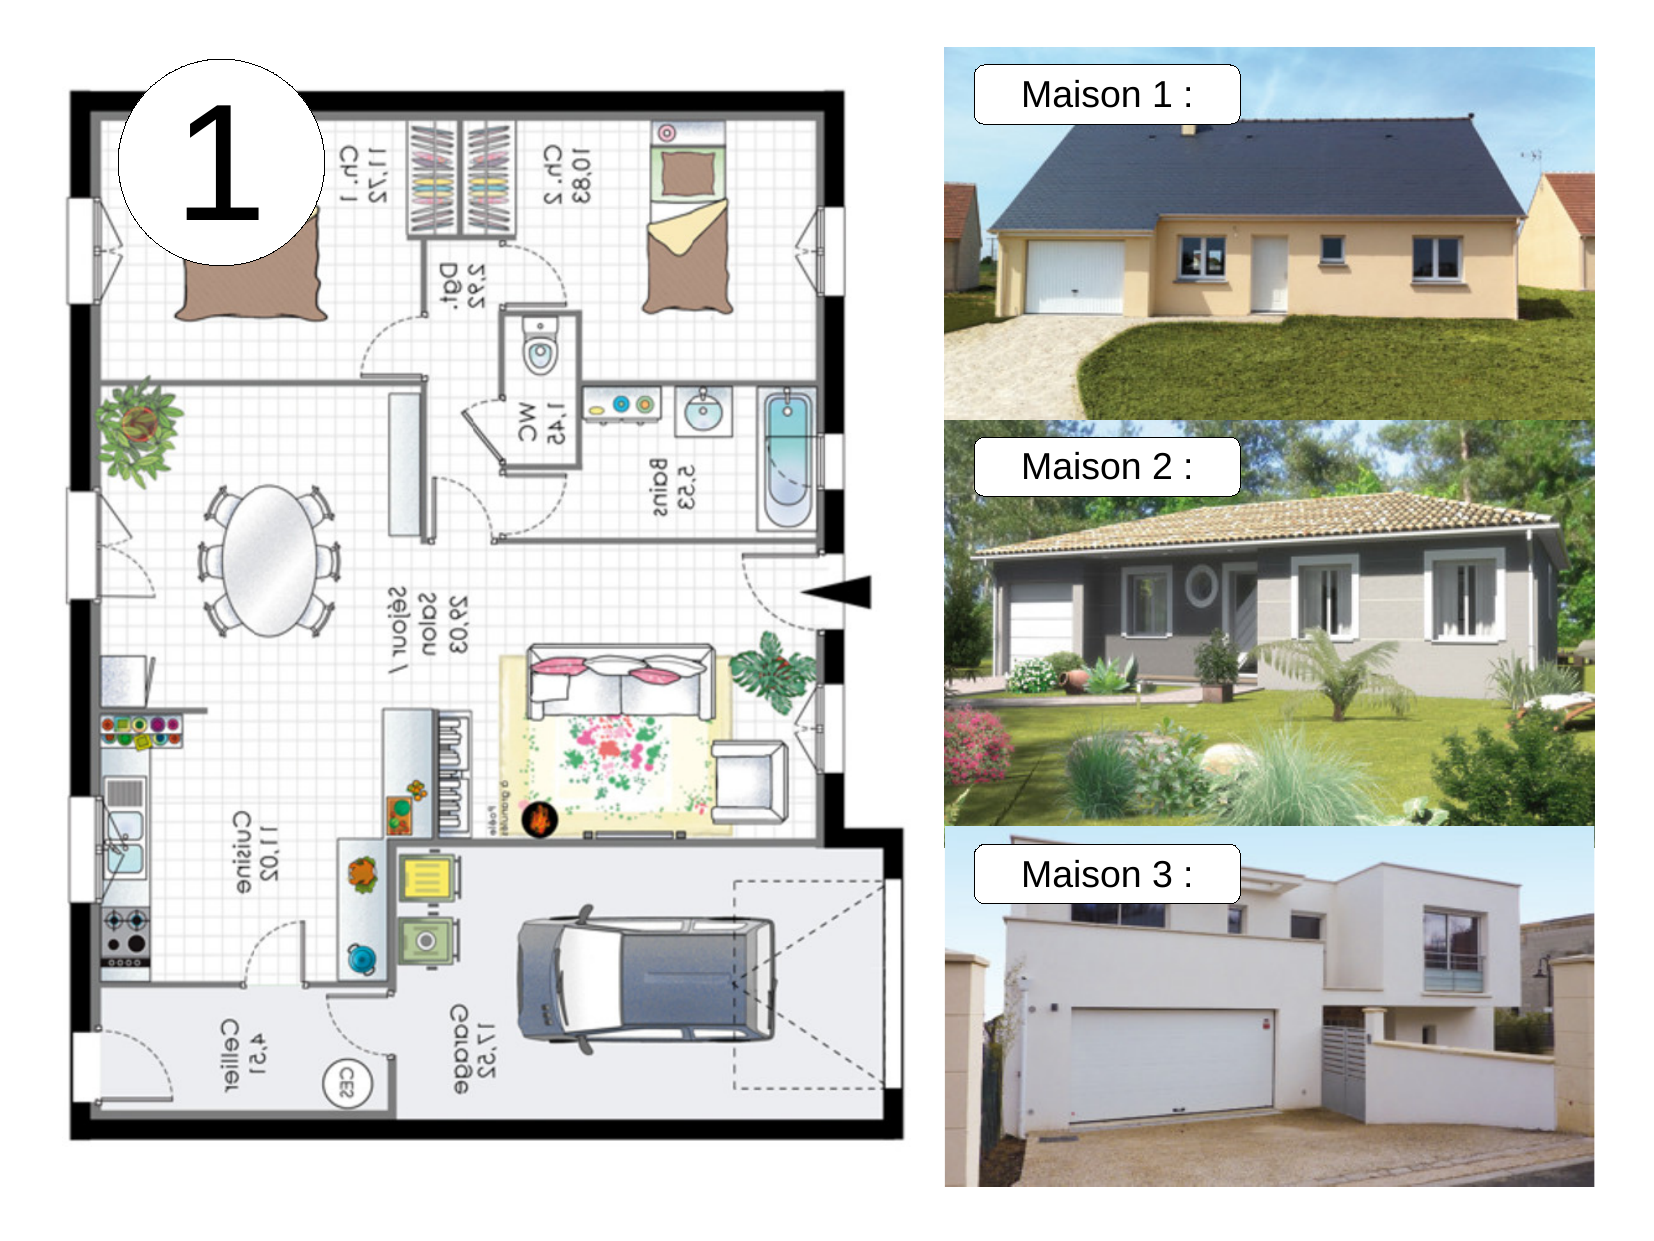

1
Maison 1 :
Maison 2 :
Maison 3 :